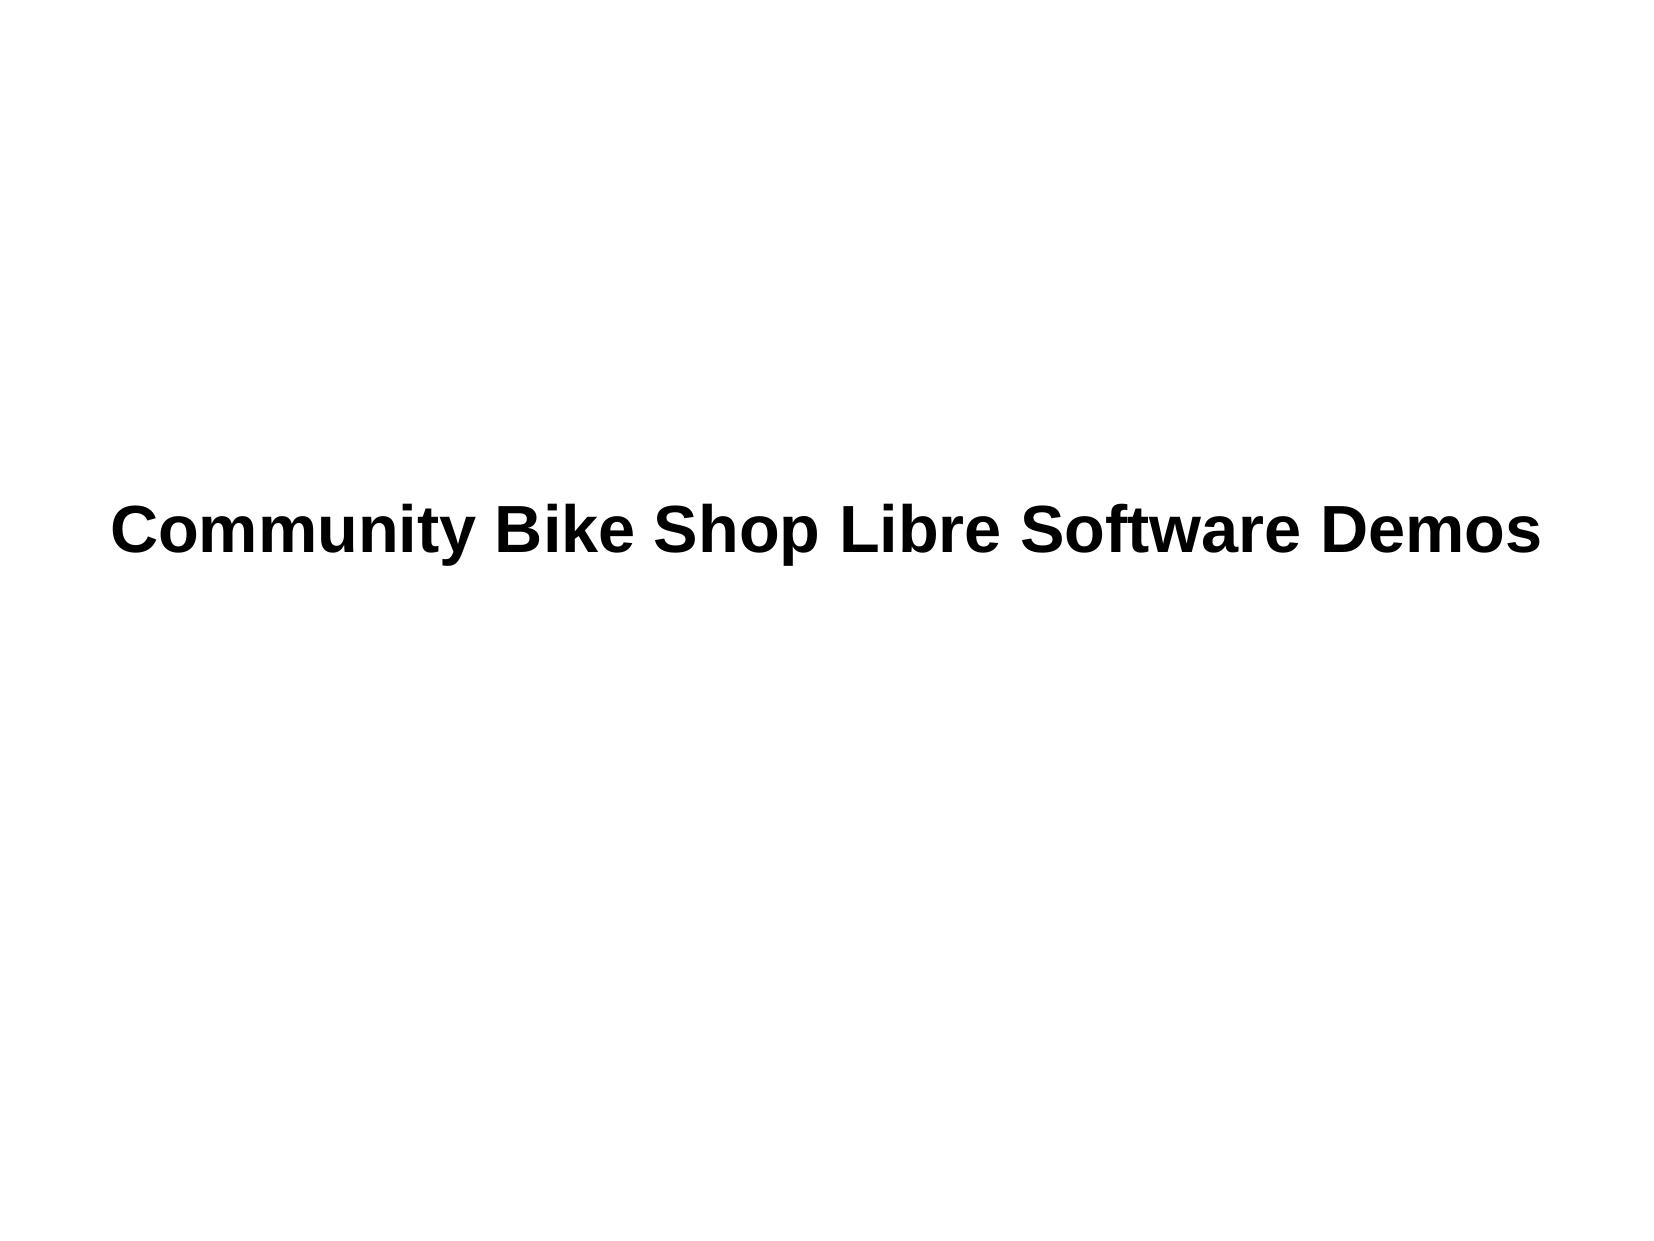

# Community Bike Shop Libre Software Demos